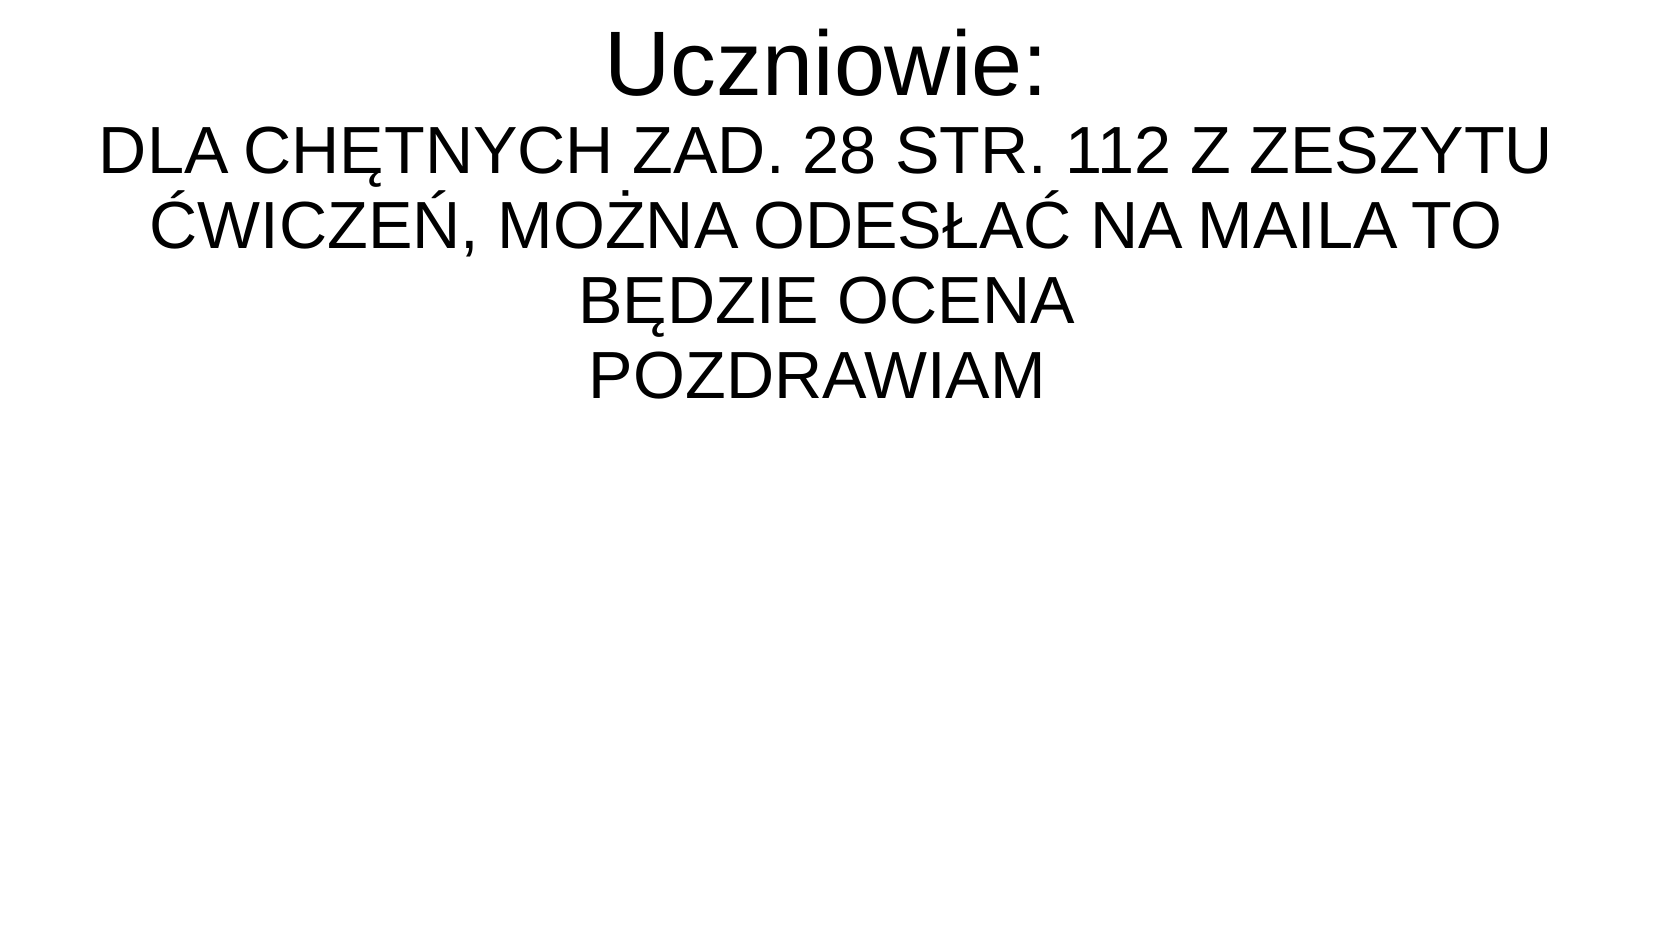

# Uczniowie:
DLA CHĘTNYCH ZAD. 28 STR. 112 Z ZESZYTU ĆWICZEŃ, MOŻNA ODESŁAĆ NA MAILA TO BĘDZIE OCENA
POZDRAWIAM